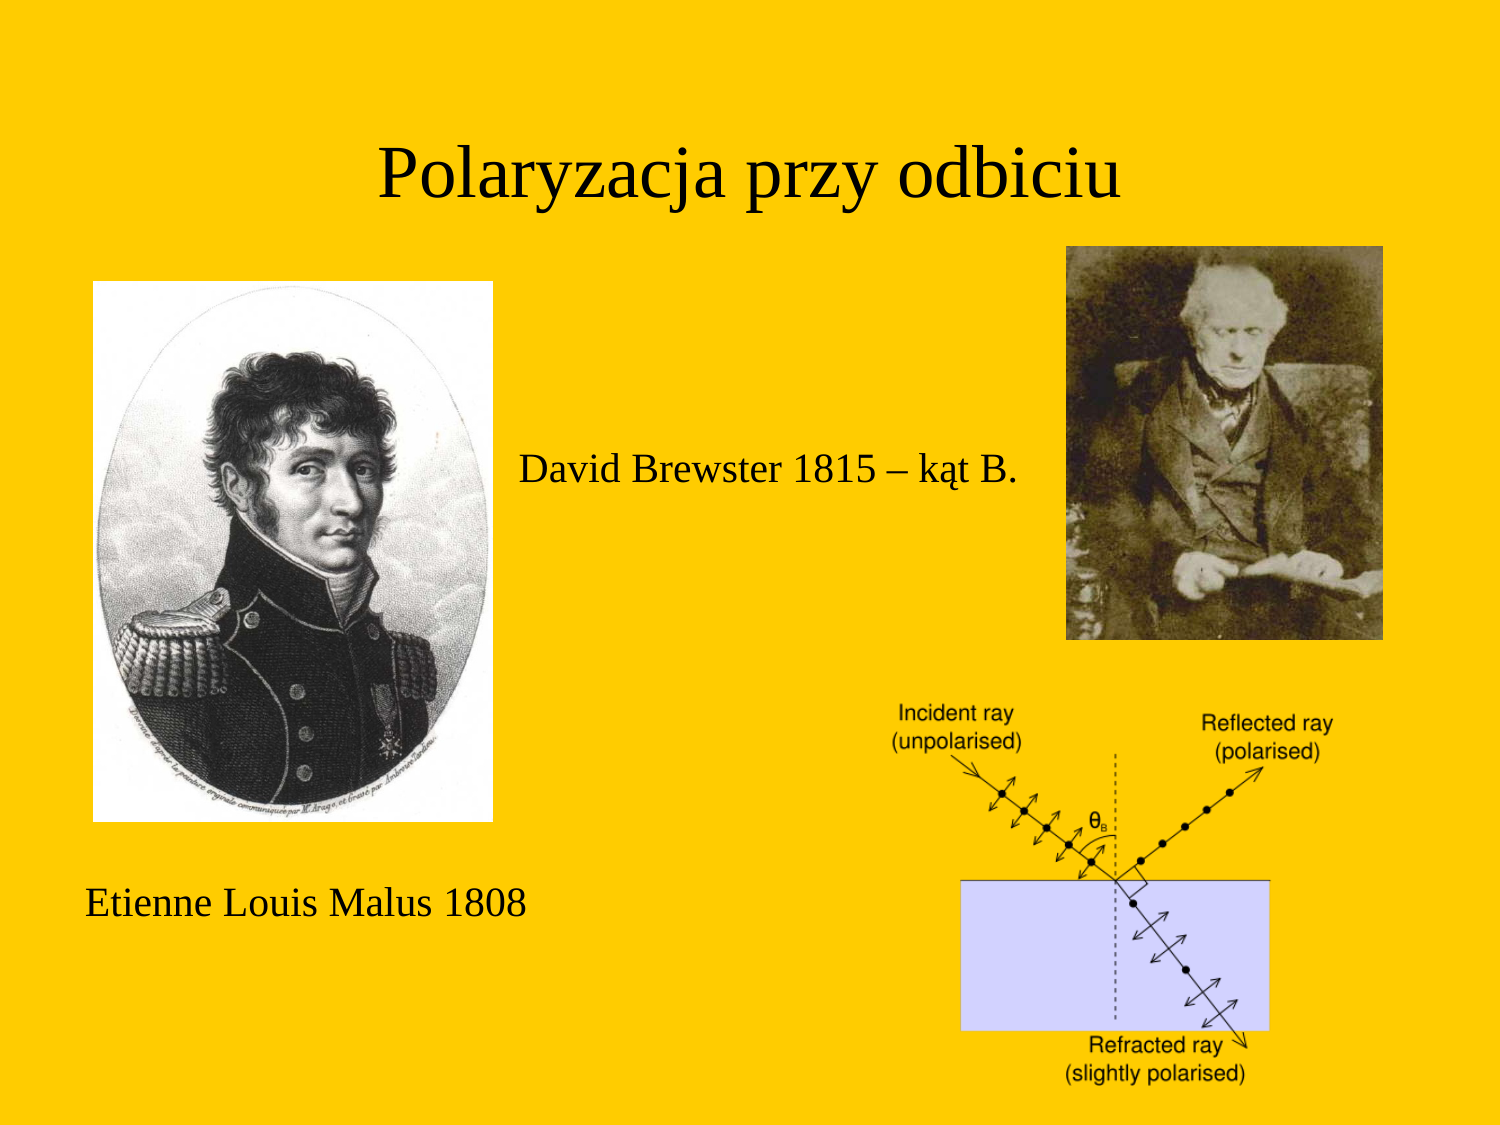

# Polaryzacja przy odbiciu
David Brewster 1815 – kąt B.
Etienne Louis Malus 1808